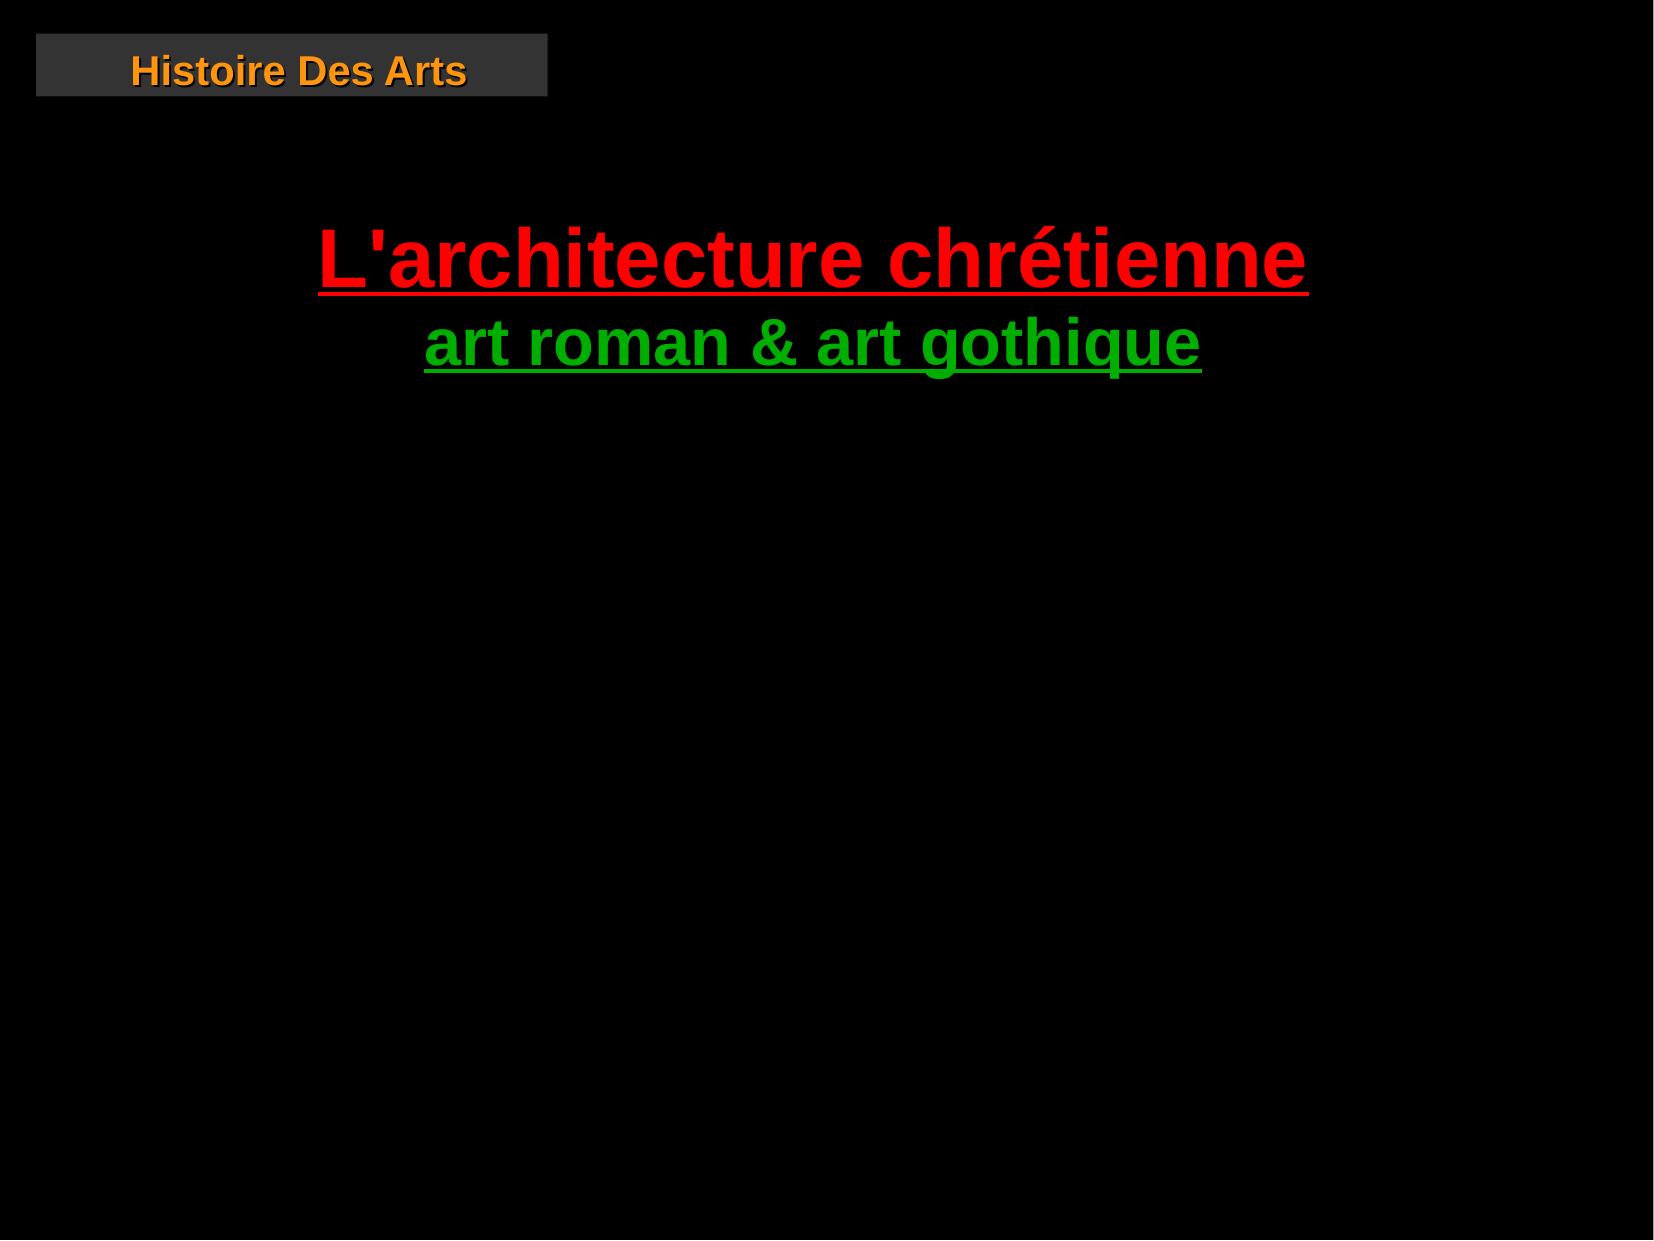

Histoire Des Arts
L'architecture chrétienne
art roman & art gothique